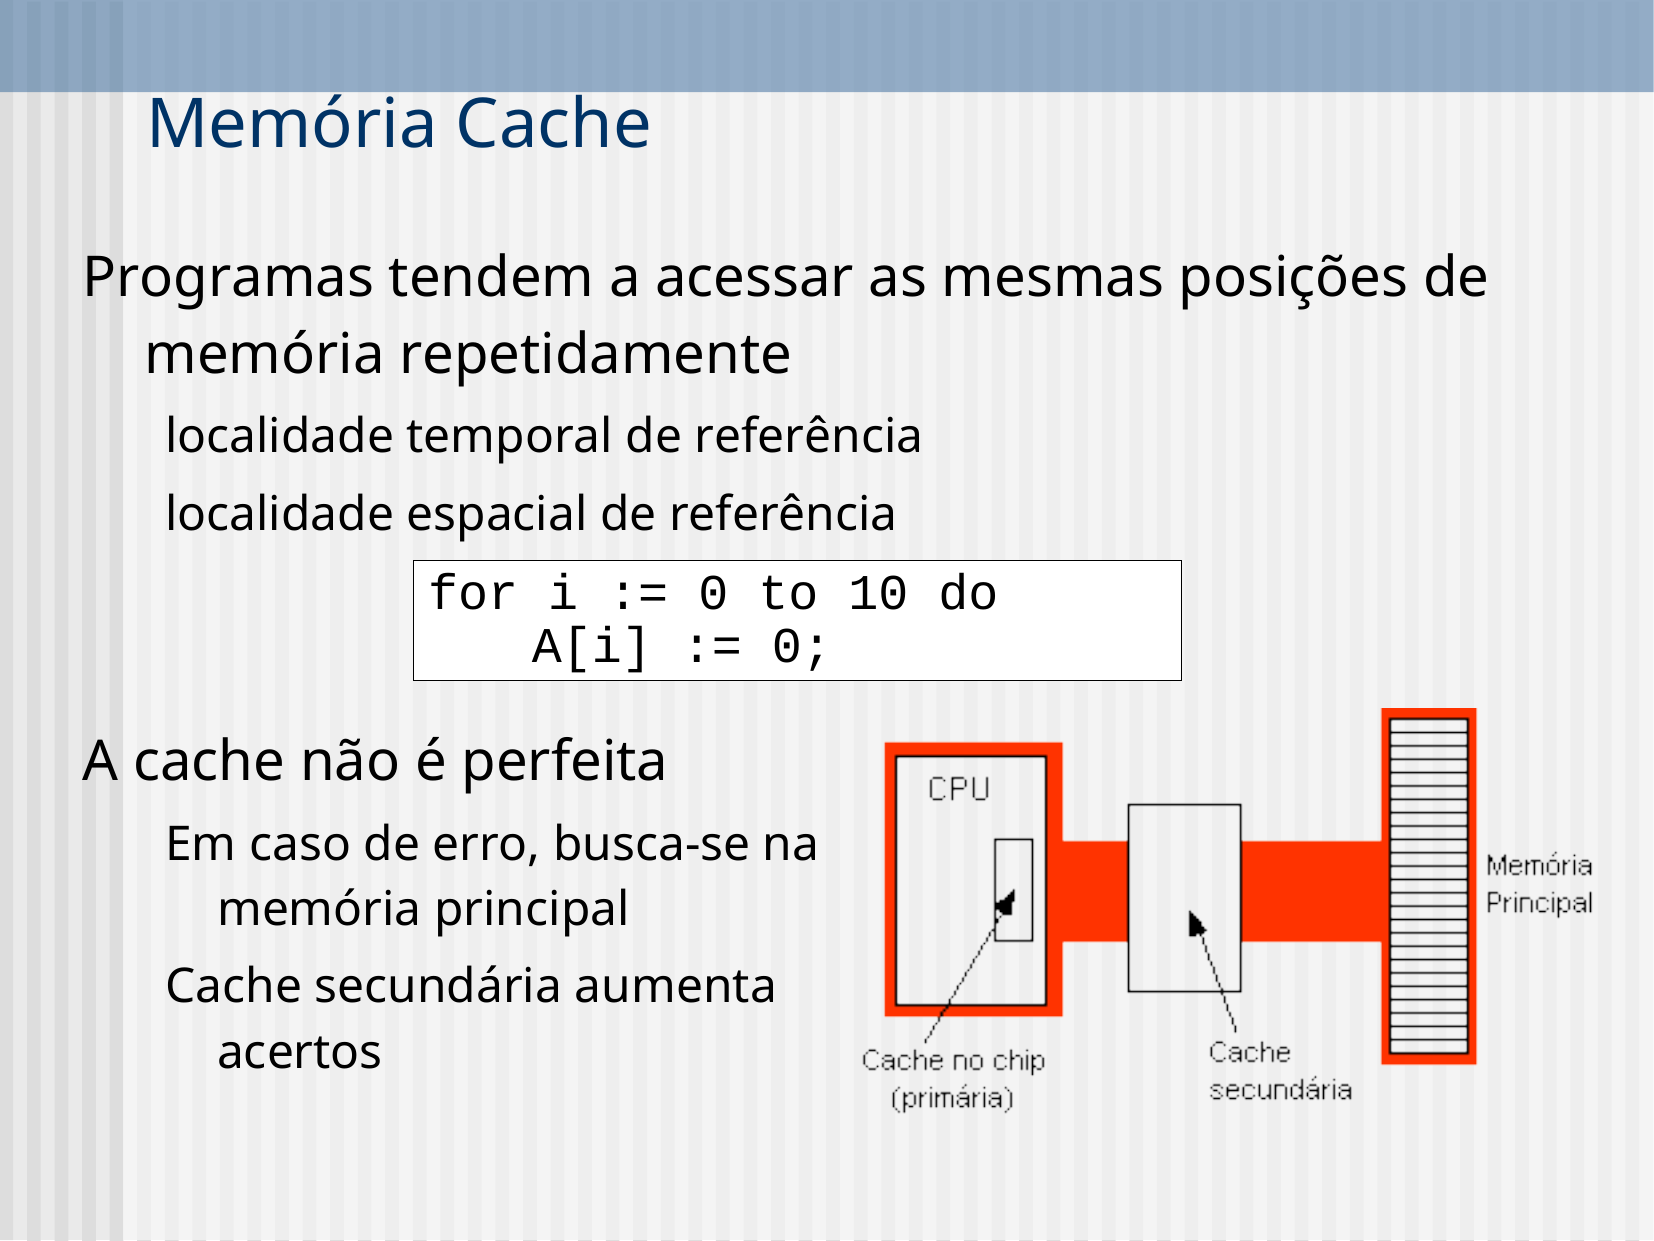

# Memória Cache
Programas tendem a acessar as mesmas posições de memória repetidamente
localidade temporal de referência
localidade espacial de referência
for i := 0 to 10 do
	 A[i] := 0;
A cache não é perfeita
Em caso de erro, busca-se na memória principal
Cache secundária aumenta acertos